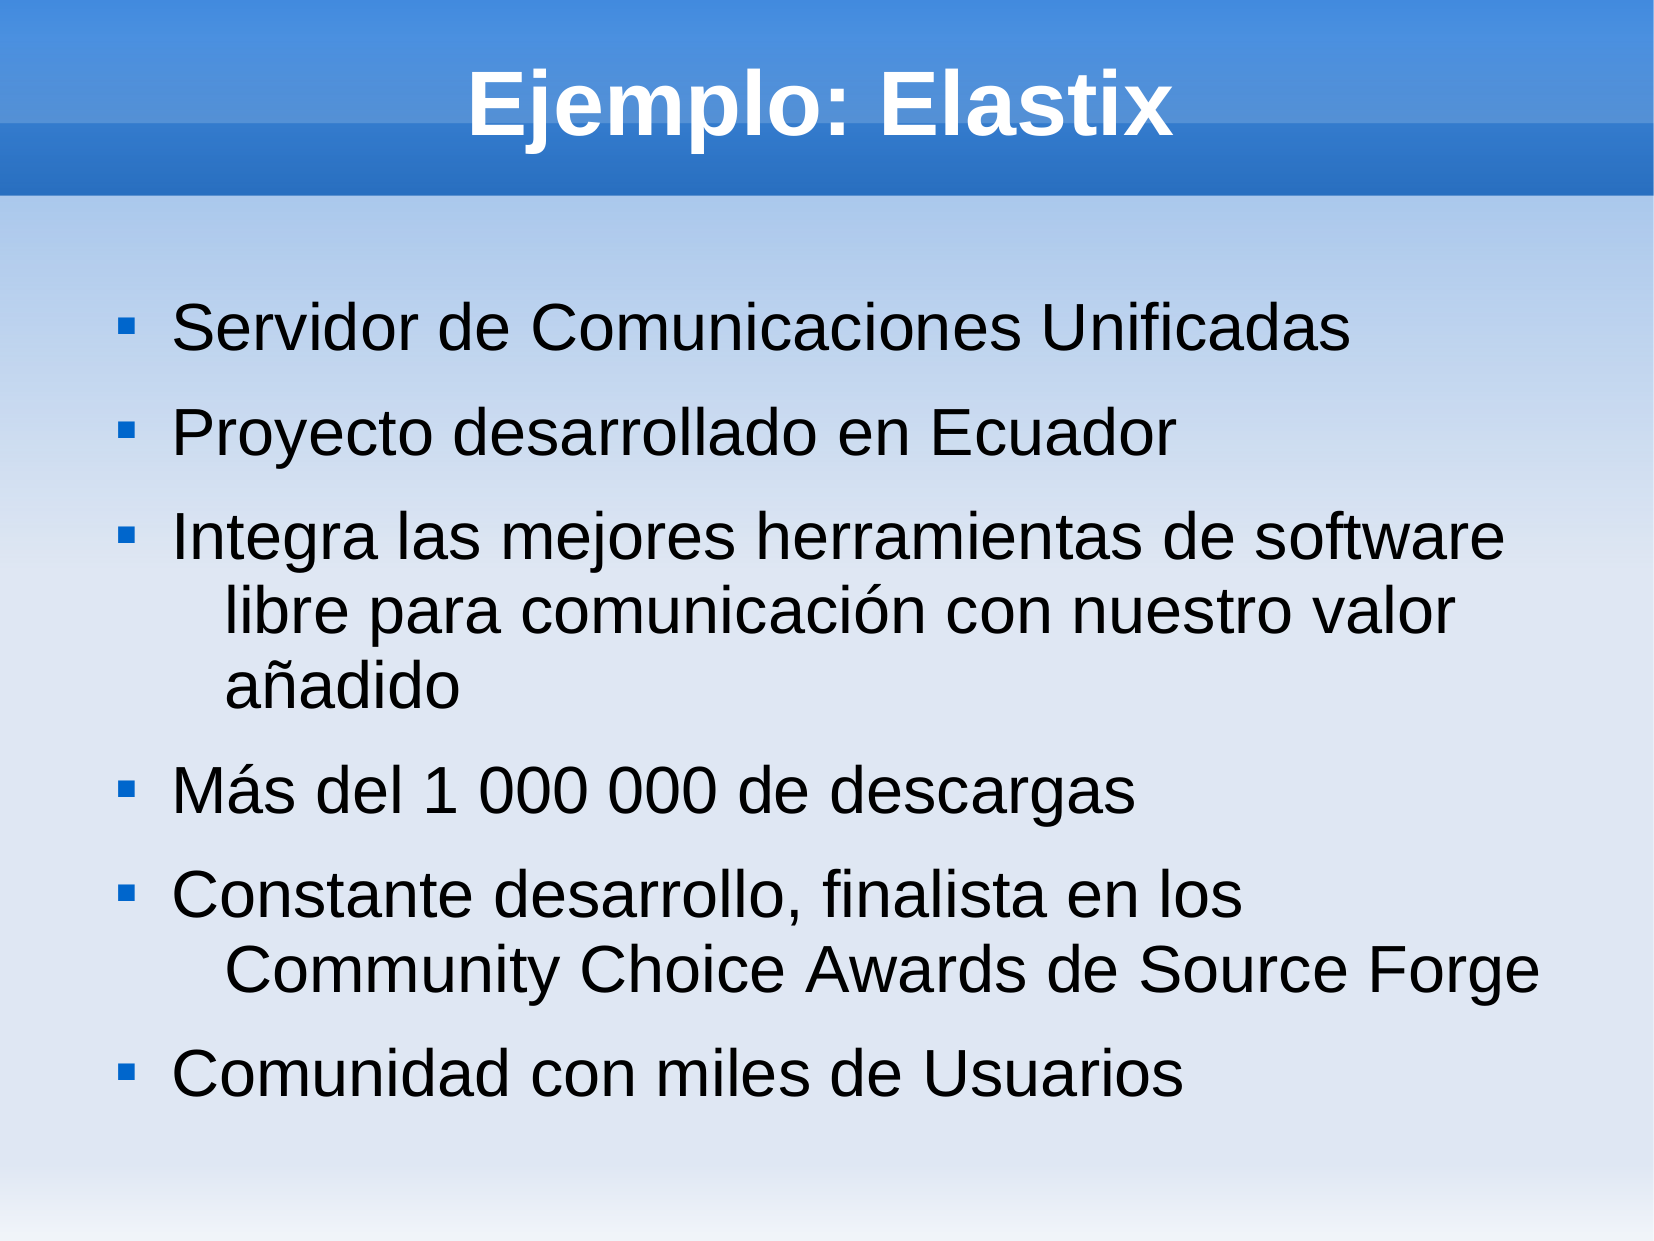

# Ejemplo: Elastix
Servidor de Comunicaciones Unificadas
Proyecto desarrollado en Ecuador
Integra las mejores herramientas de software libre para comunicación con nuestro valor añadido
Más del 1 000 000 de descargas
Constante desarrollo, finalista en los Community Choice Awards de Source Forge
Comunidad con miles de Usuarios